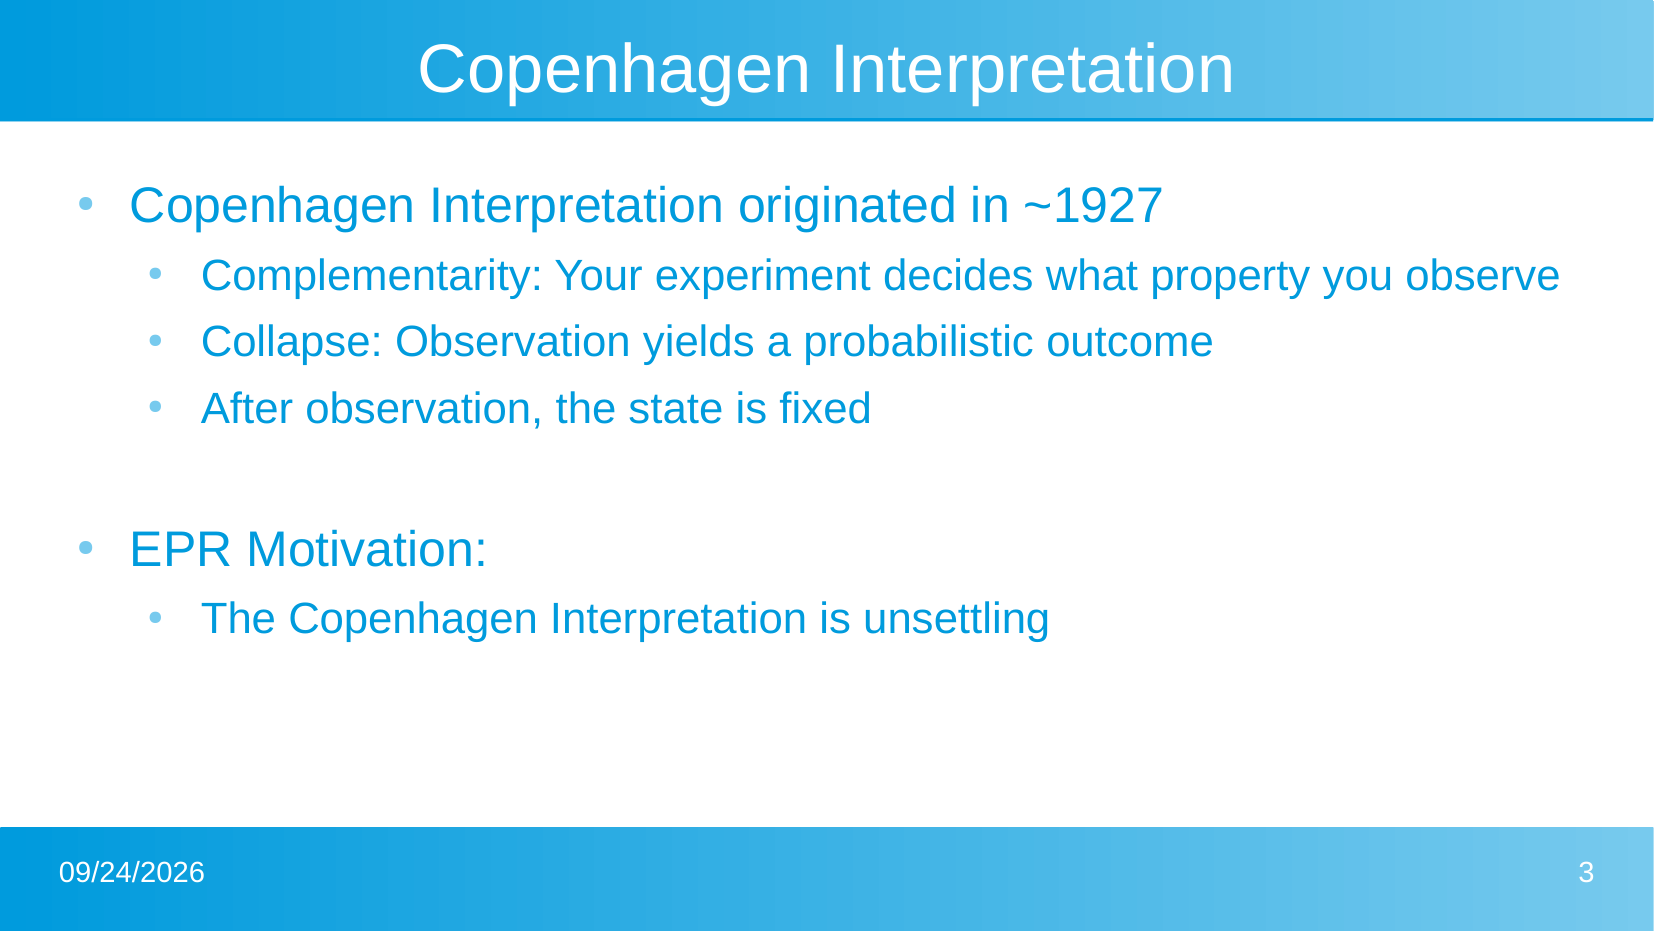

# Copenhagen Interpretation
Copenhagen Interpretation originated in ~1927
Complementarity: Your experiment decides what property you observe
Collapse: Observation yields a probabilistic outcome
After observation, the state is fixed
EPR Motivation:
The Copenhagen Interpretation is unsettling
3